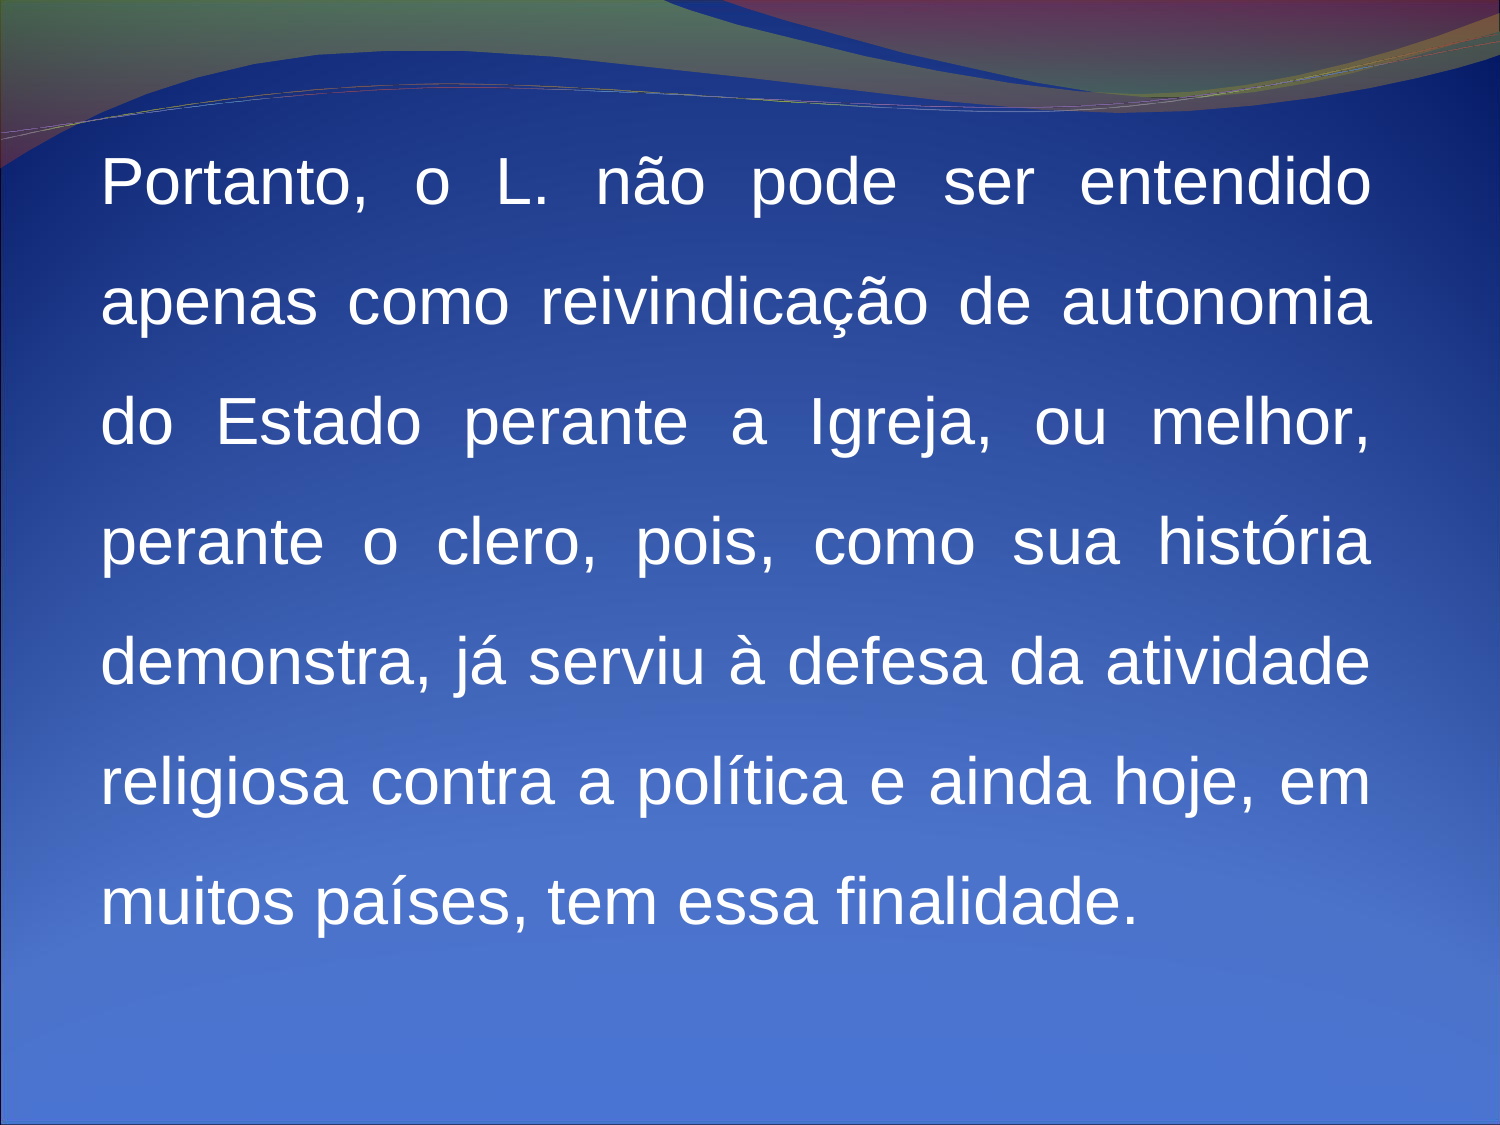

Portanto, o L. não pode ser entendido apenas como reivindicação de autonomia do Estado perante a Igreja, ou melhor, perante o clero, pois, como sua história demonstra, já serviu à defesa da atividade religiosa contra a política e ainda hoje, em muitos países, tem essa finalidade.